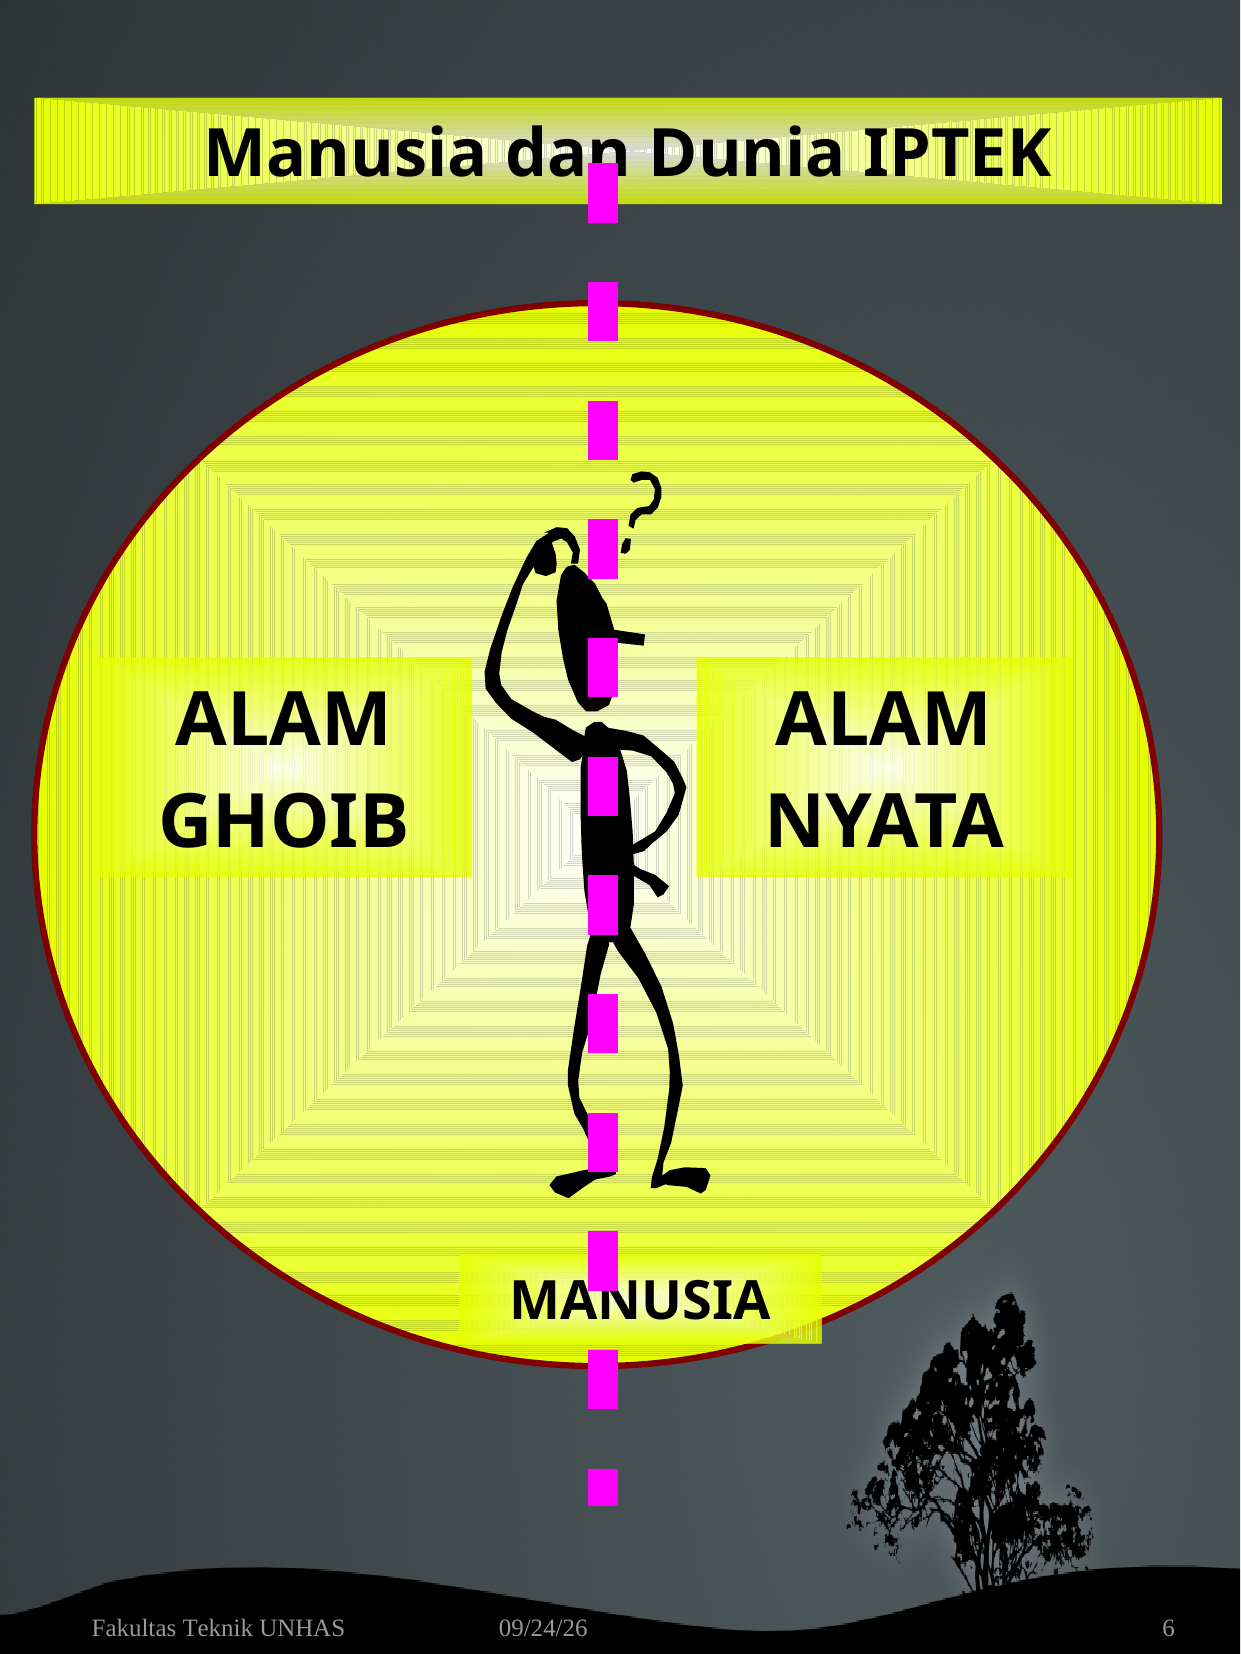

Manusia dan Dunia IPTEK
ALAM GHOIB
ALAM NYATA
MANUSIA
Fakultas Teknik UNHAS
6